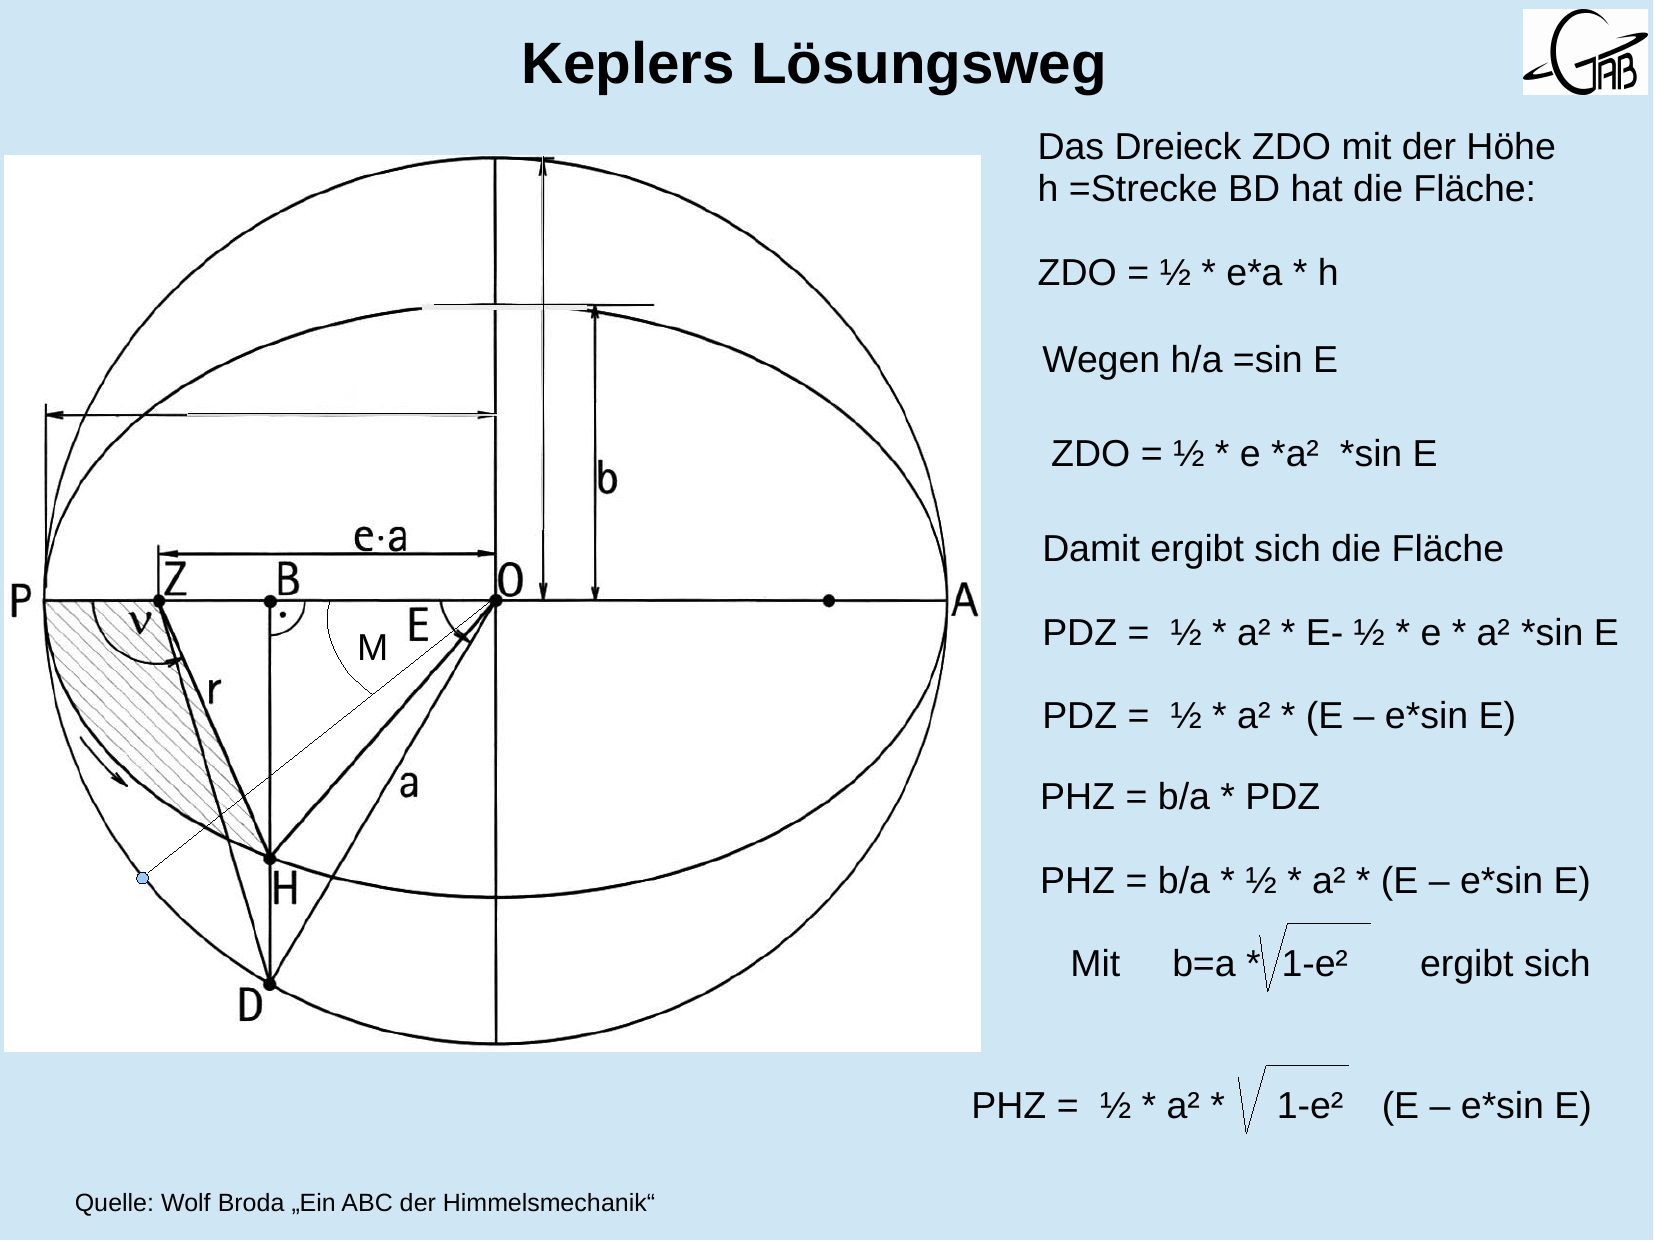

Keplers Lösungsweg
Das Dreieck ZDO mit der Höhe
h =Strecke BD hat die Fläche:
ZDO = ½ * e*a * h
M
Wegen h/a =sin E
ZDO = ½ * e *a² *sin E
Damit ergibt sich die Fläche
PDZ = ½ * a² * E- ½ * e * a² *sin E
PDZ = ½ * a² * (E – e*sin E)
PHZ = b/a * PDZ
PHZ = b/a * ½ * a² * (E – e*sin E)
b=a * 1-e²
Mit
ergibt sich
 1-e²
PHZ = ½ * a² * (E – e*sin E)
Quelle: Wolf Broda „Ein ABC der Himmelsmechanik“